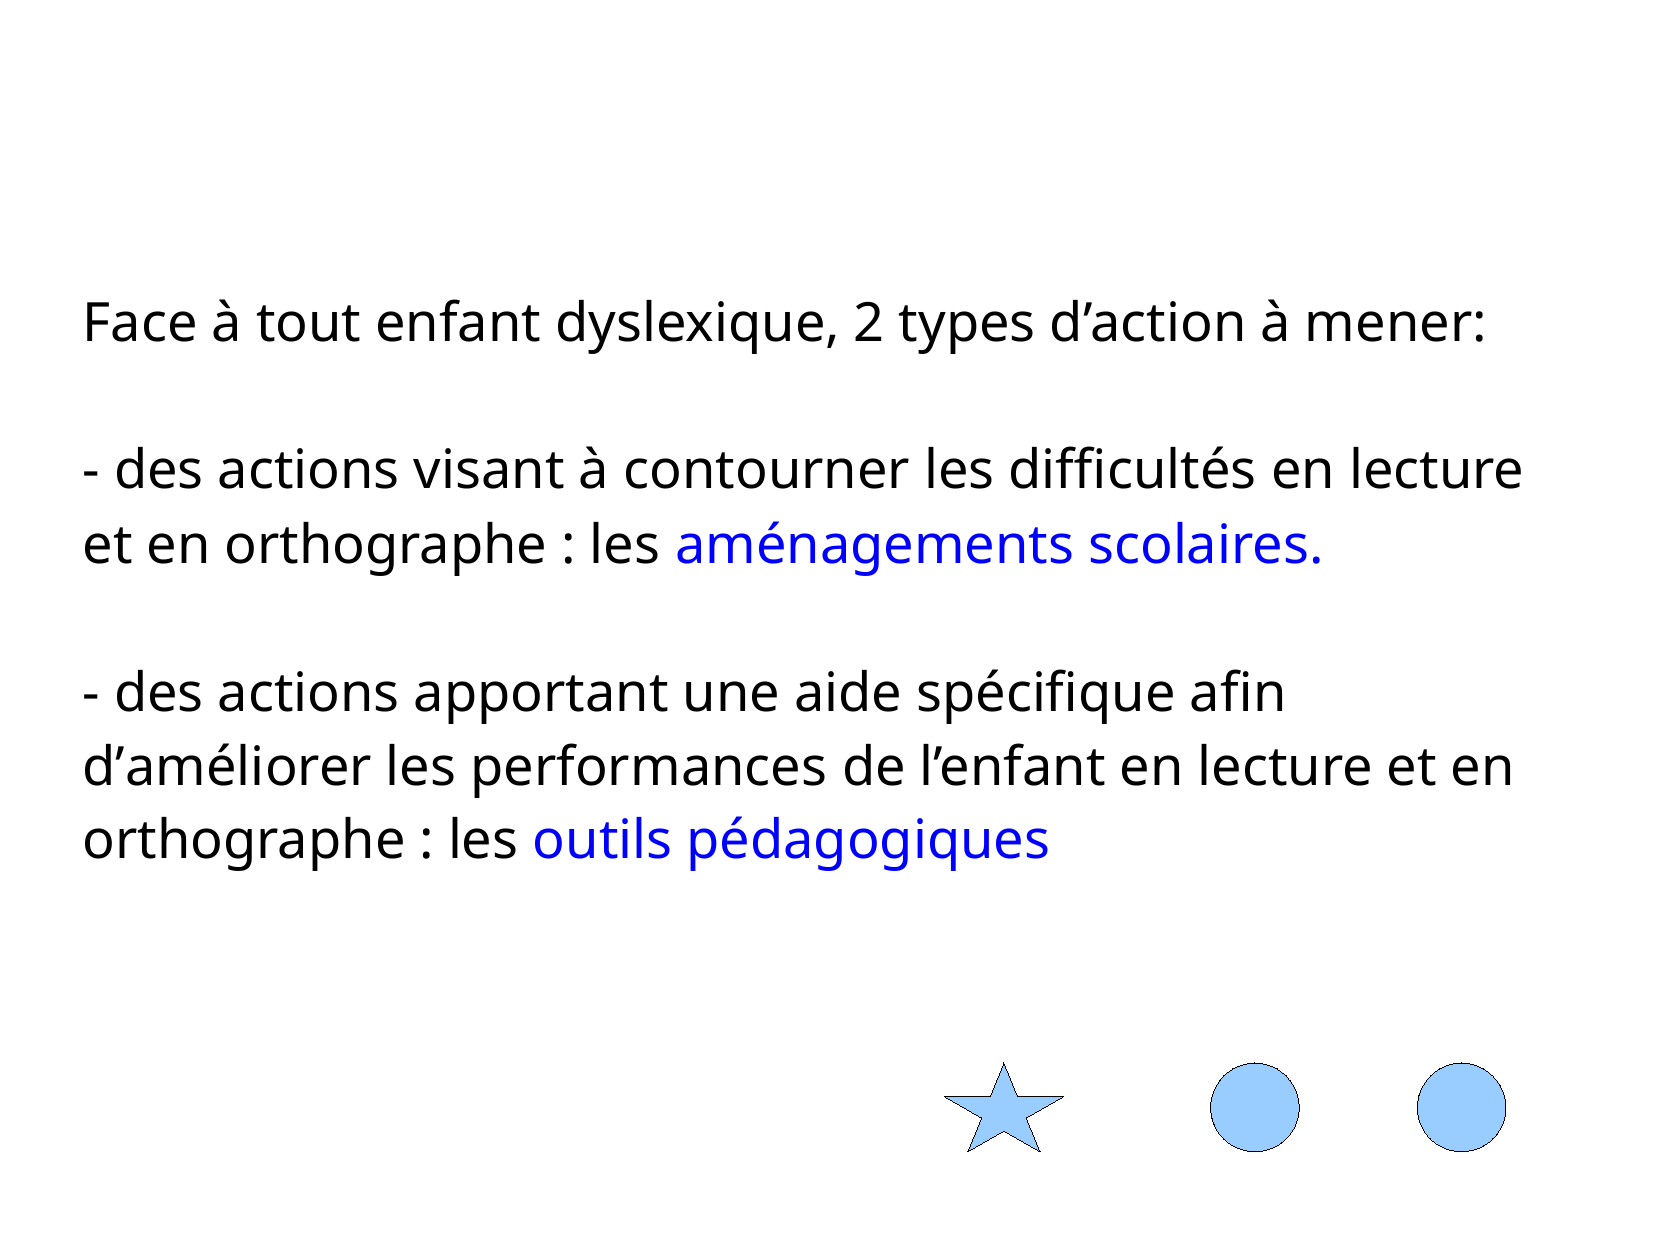

# Face à tout enfant dyslexique, 2 types d’action à mener:
- des actions visant à contourner les difficultés en lecture et en orthographe : les aménagements scolaires.
- des actions apportant une aide spécifique afin d’améliorer les performances de l’enfant en lecture et en orthographe : les outils pédagogiques